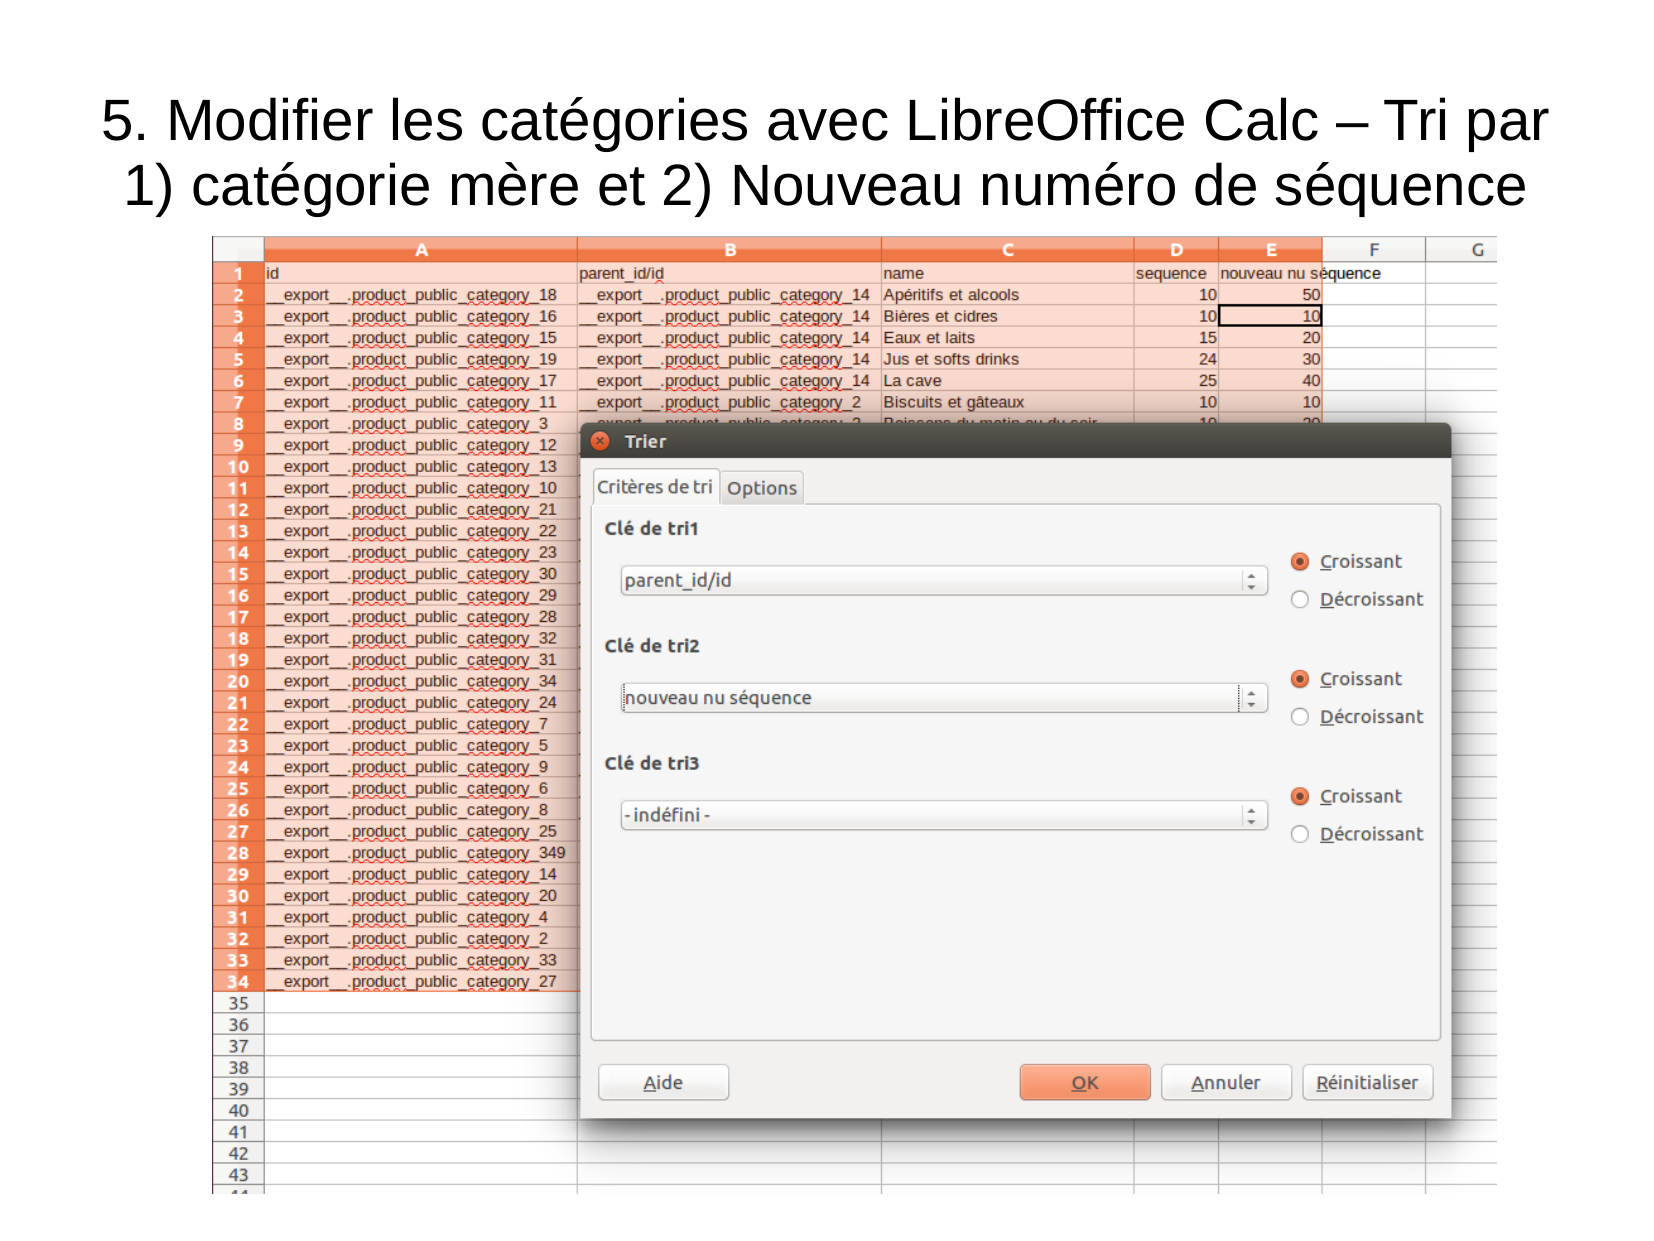

# 5. Modifier les catégories avec LibreOffice Calc – Tri par 1) catégorie mère et 2) Nouveau numéro de séquence